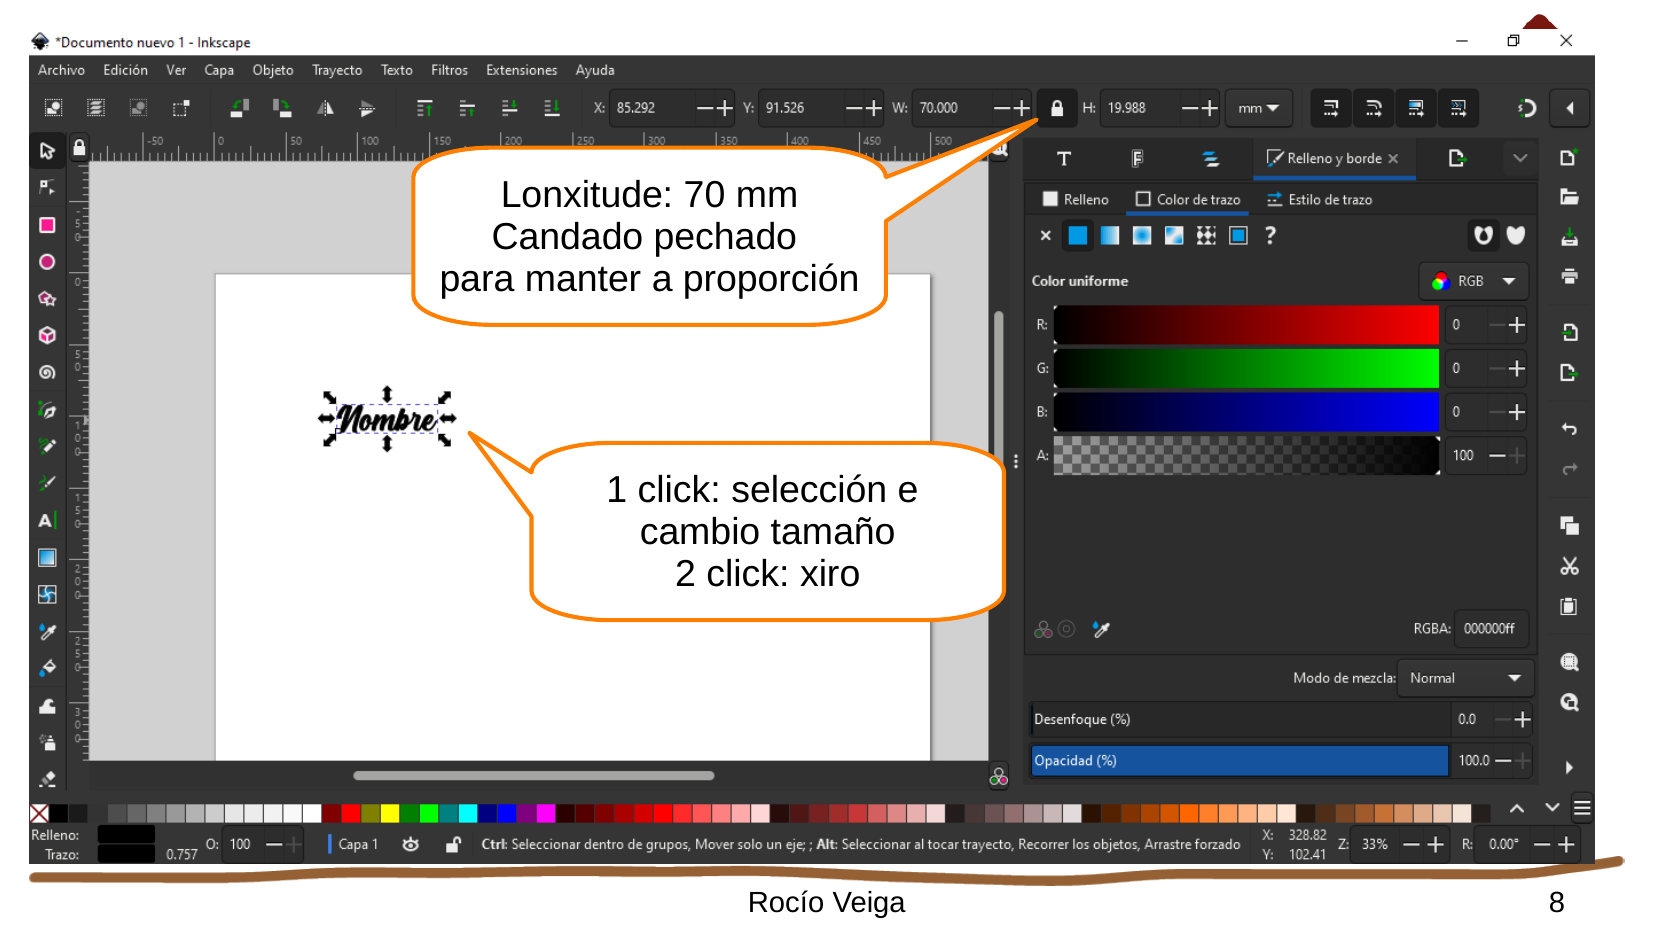

#
Lonxitude: 70 mm
Candado pechado
para manter a proporción
1 click: selección e
cambio tamaño
2 click: xiro
Rocío Veiga
8